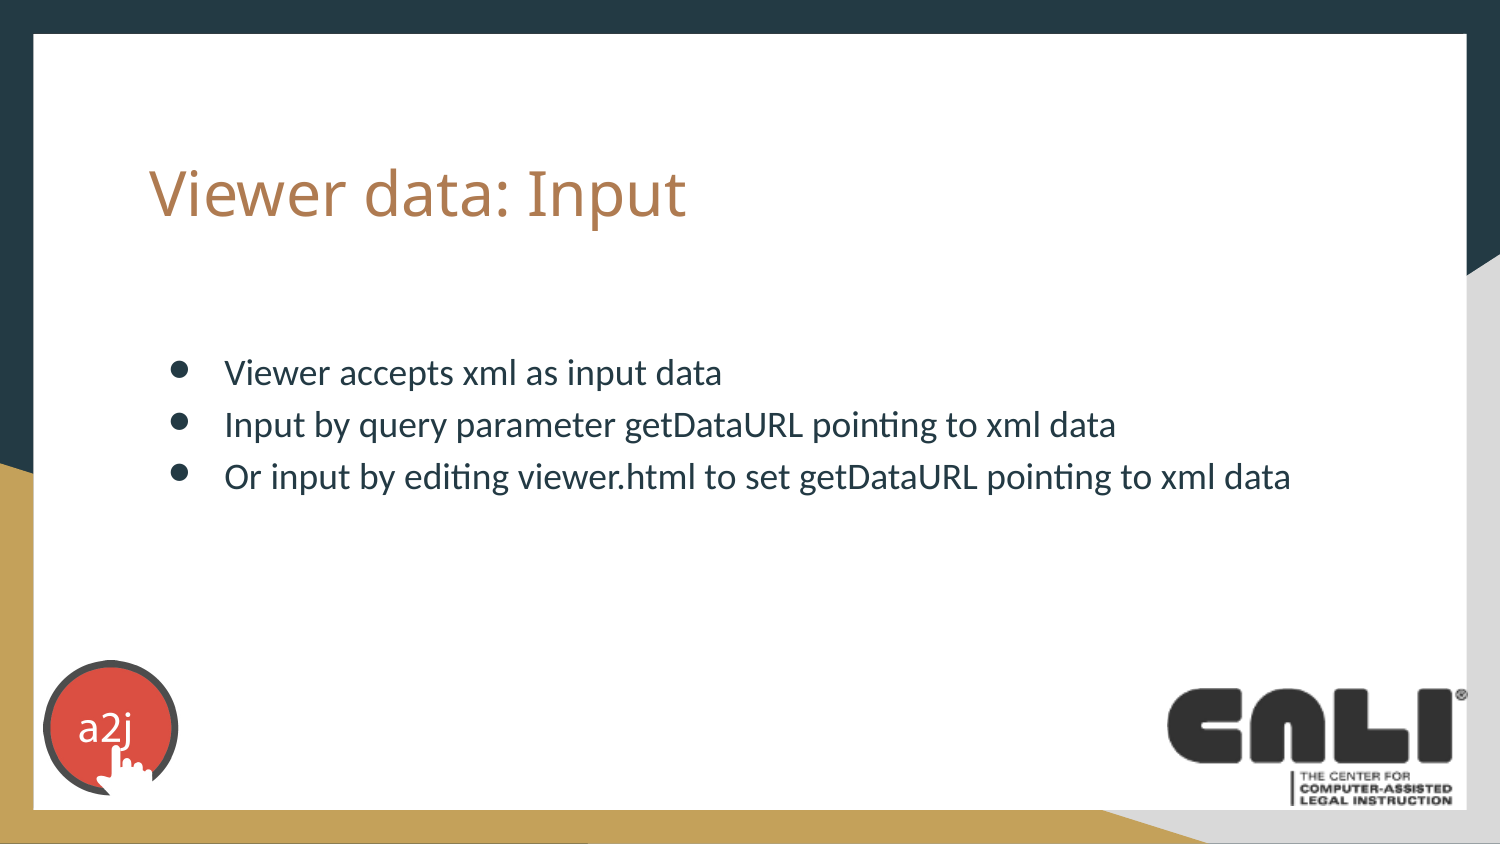

# Viewer data: Input
Viewer accepts xml as input data
Input by query parameter getDataURL pointing to xml data
Or input by editing viewer.html to set getDataURL pointing to xml data